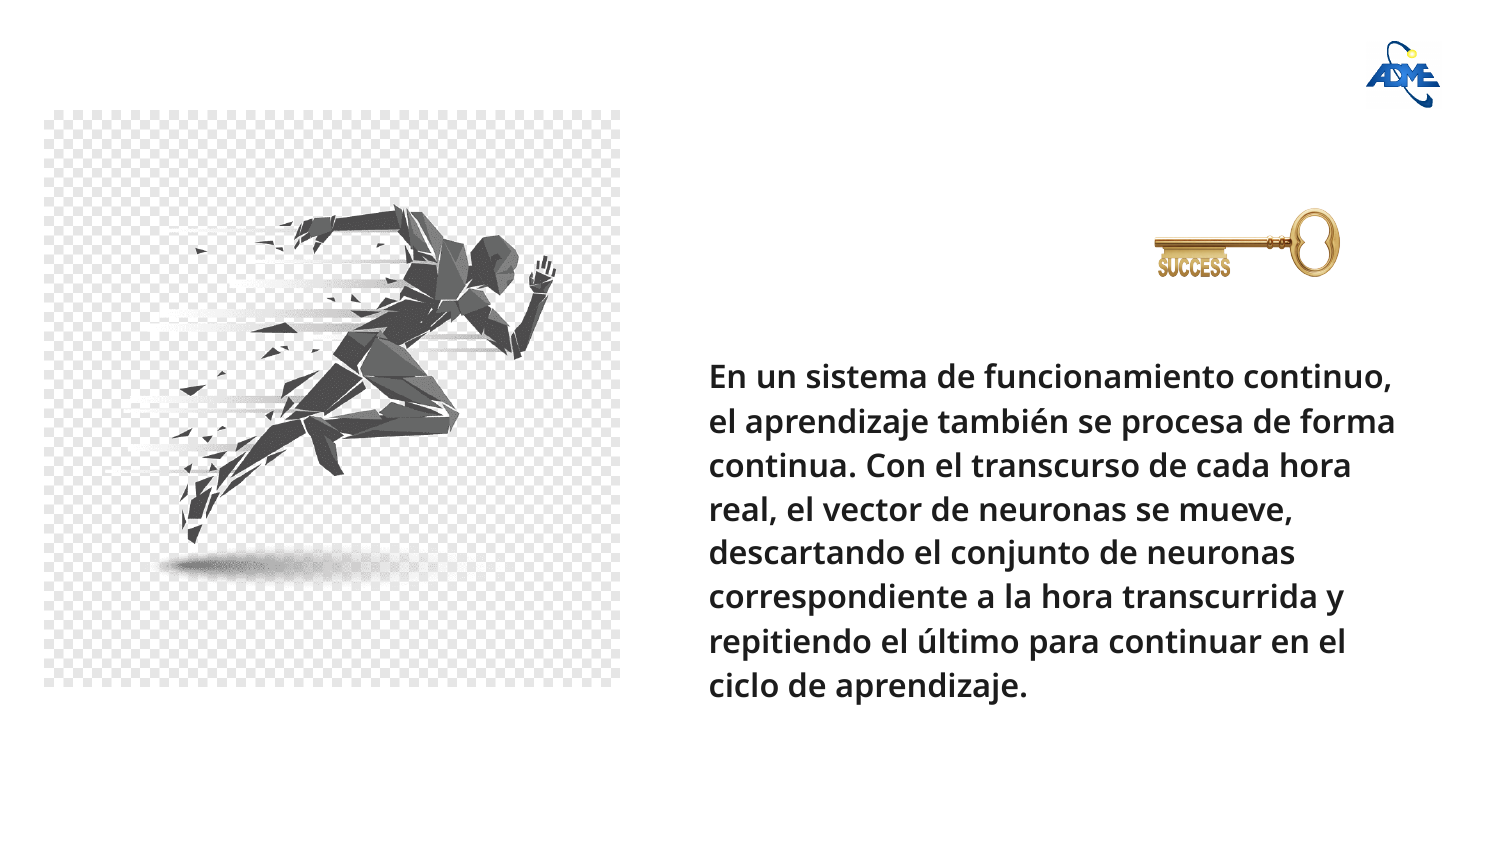

# En un sistema de funcionamiento continuo, el aprendizaje también se procesa de forma continua. Con el transcurso de cada hora real, el vector de neuronas se mueve, descartando el conjunto de neuronas correspondiente a la hora transcurrida y repitiendo el último para continuar en el ciclo de aprendizaje.